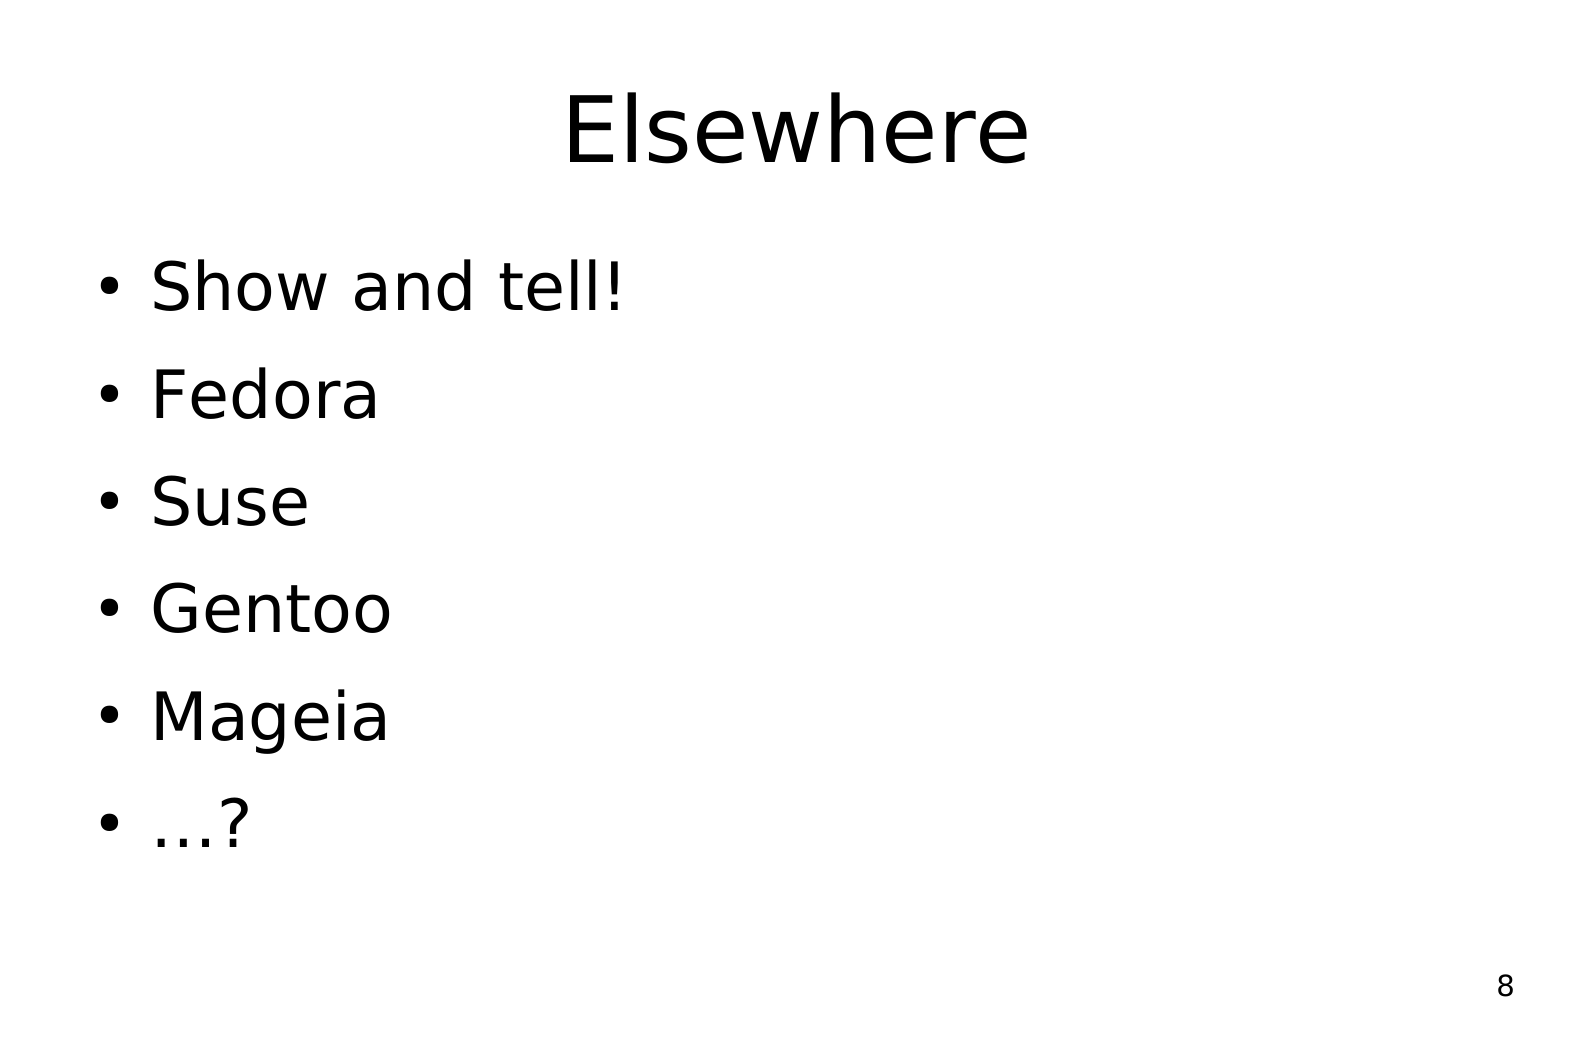

# Elsewhere
Show and tell!
Fedora
Suse
Gentoo
Mageia
…?
8